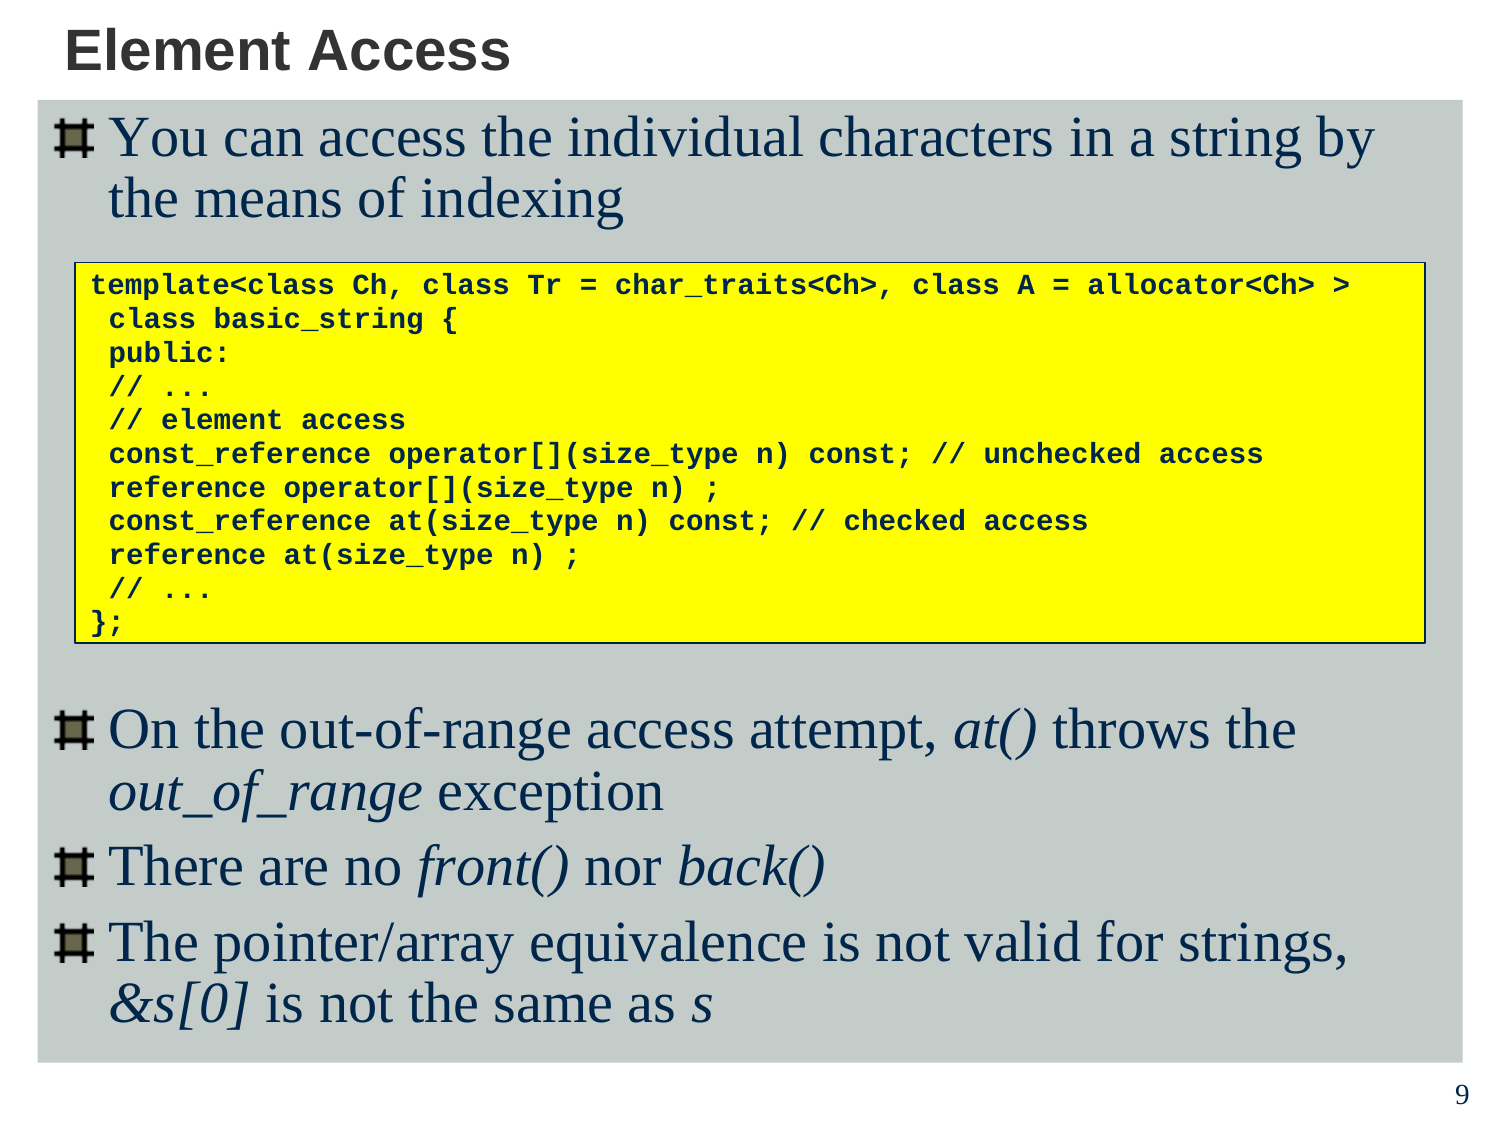

# Element Access
You can access the individual characters in a string by the means of indexing
On the out-of-range access attempt, at() throws the out_of_range exception
There are no front() nor back()
The pointer/array equivalence is not valid for strings, &s[0] is not the same as s
template<class Ch, class Tr = char_traits<Ch>, class A = allocator<Ch> >
	class basic_string {
	public:
	// ...
	// element access
	const_reference operator[](size_type n) const; // unchecked access
	reference operator[](size_type n) ;
	const_reference at(size_type n) const; // checked access
	reference at(size_type n) ;
	// ...
};